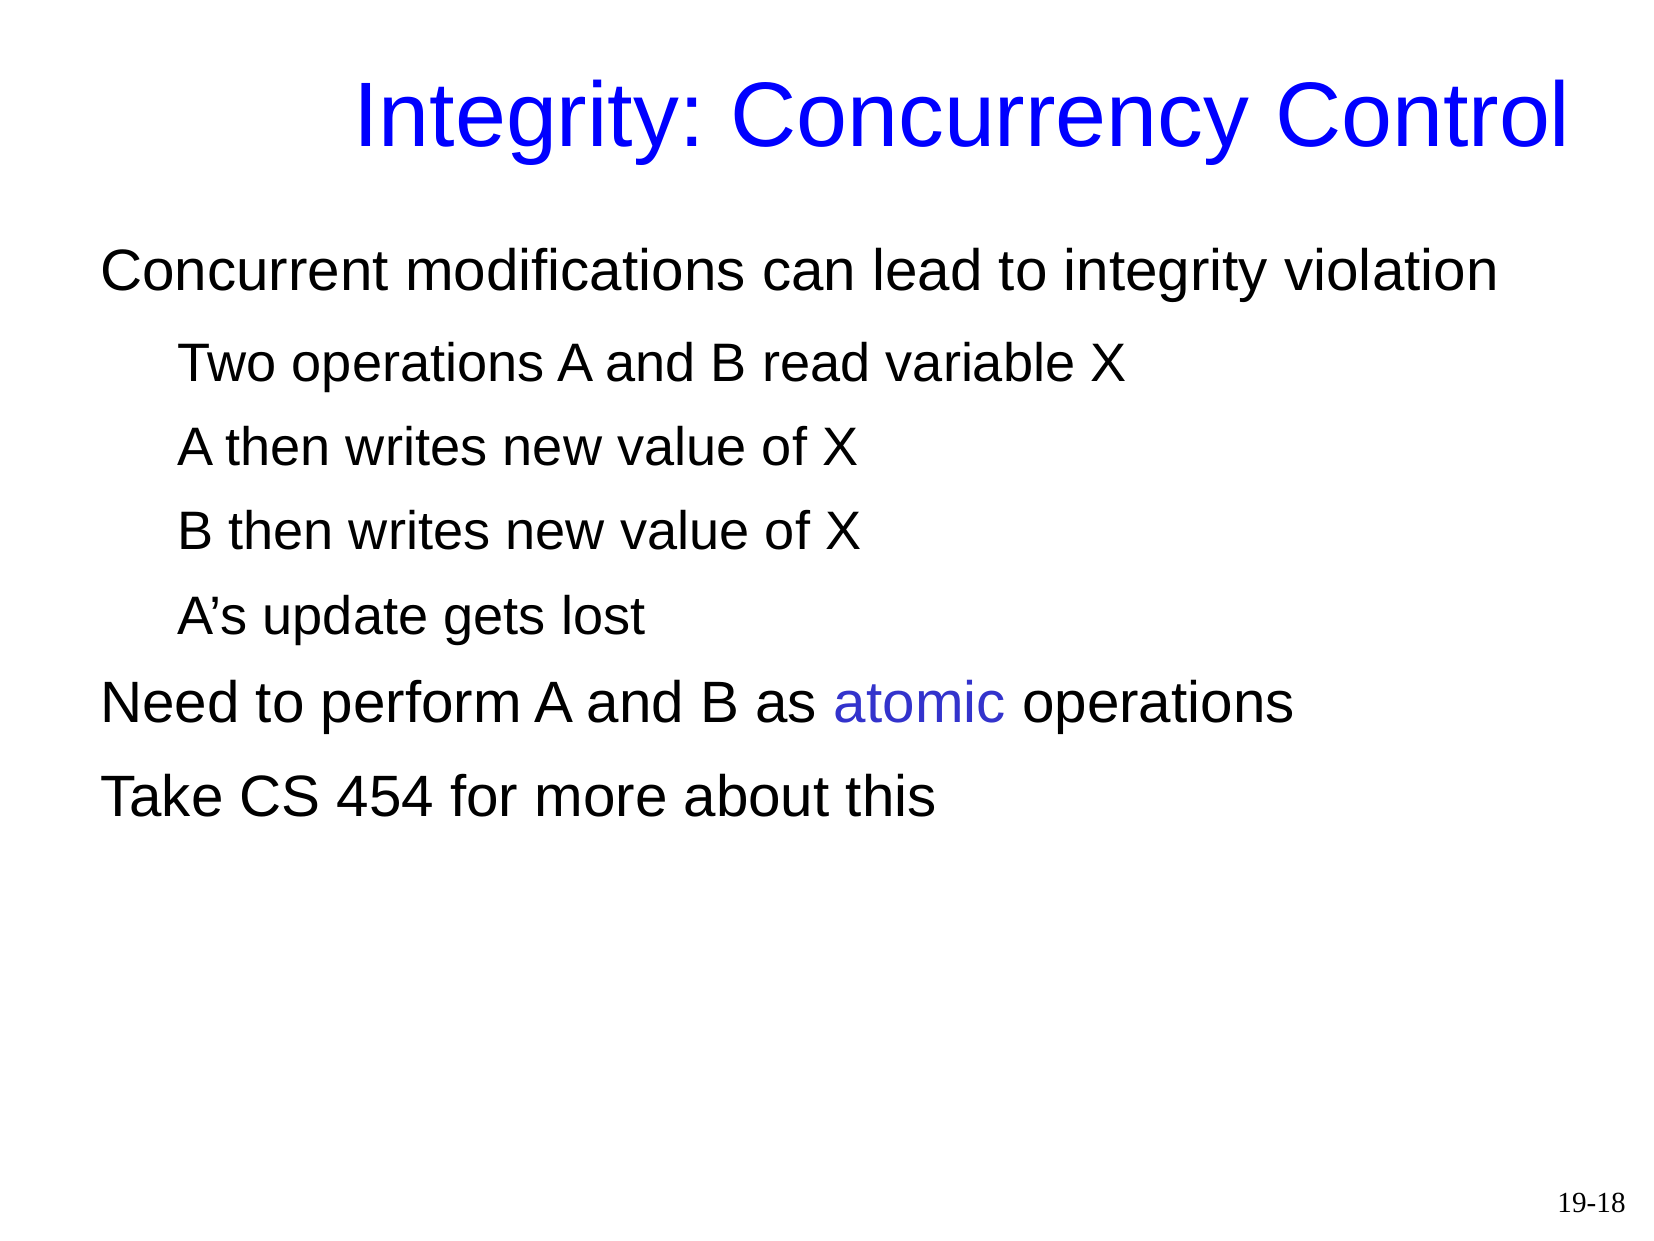

# Integrity: Concurrency Control
Concurrent modifications can lead to integrity violation
Two operations A and B read variable X
A then writes new value of X
B then writes new value of X
A’s update gets lost
Need to perform A and B as atomic operations
Take CS 454 for more about this